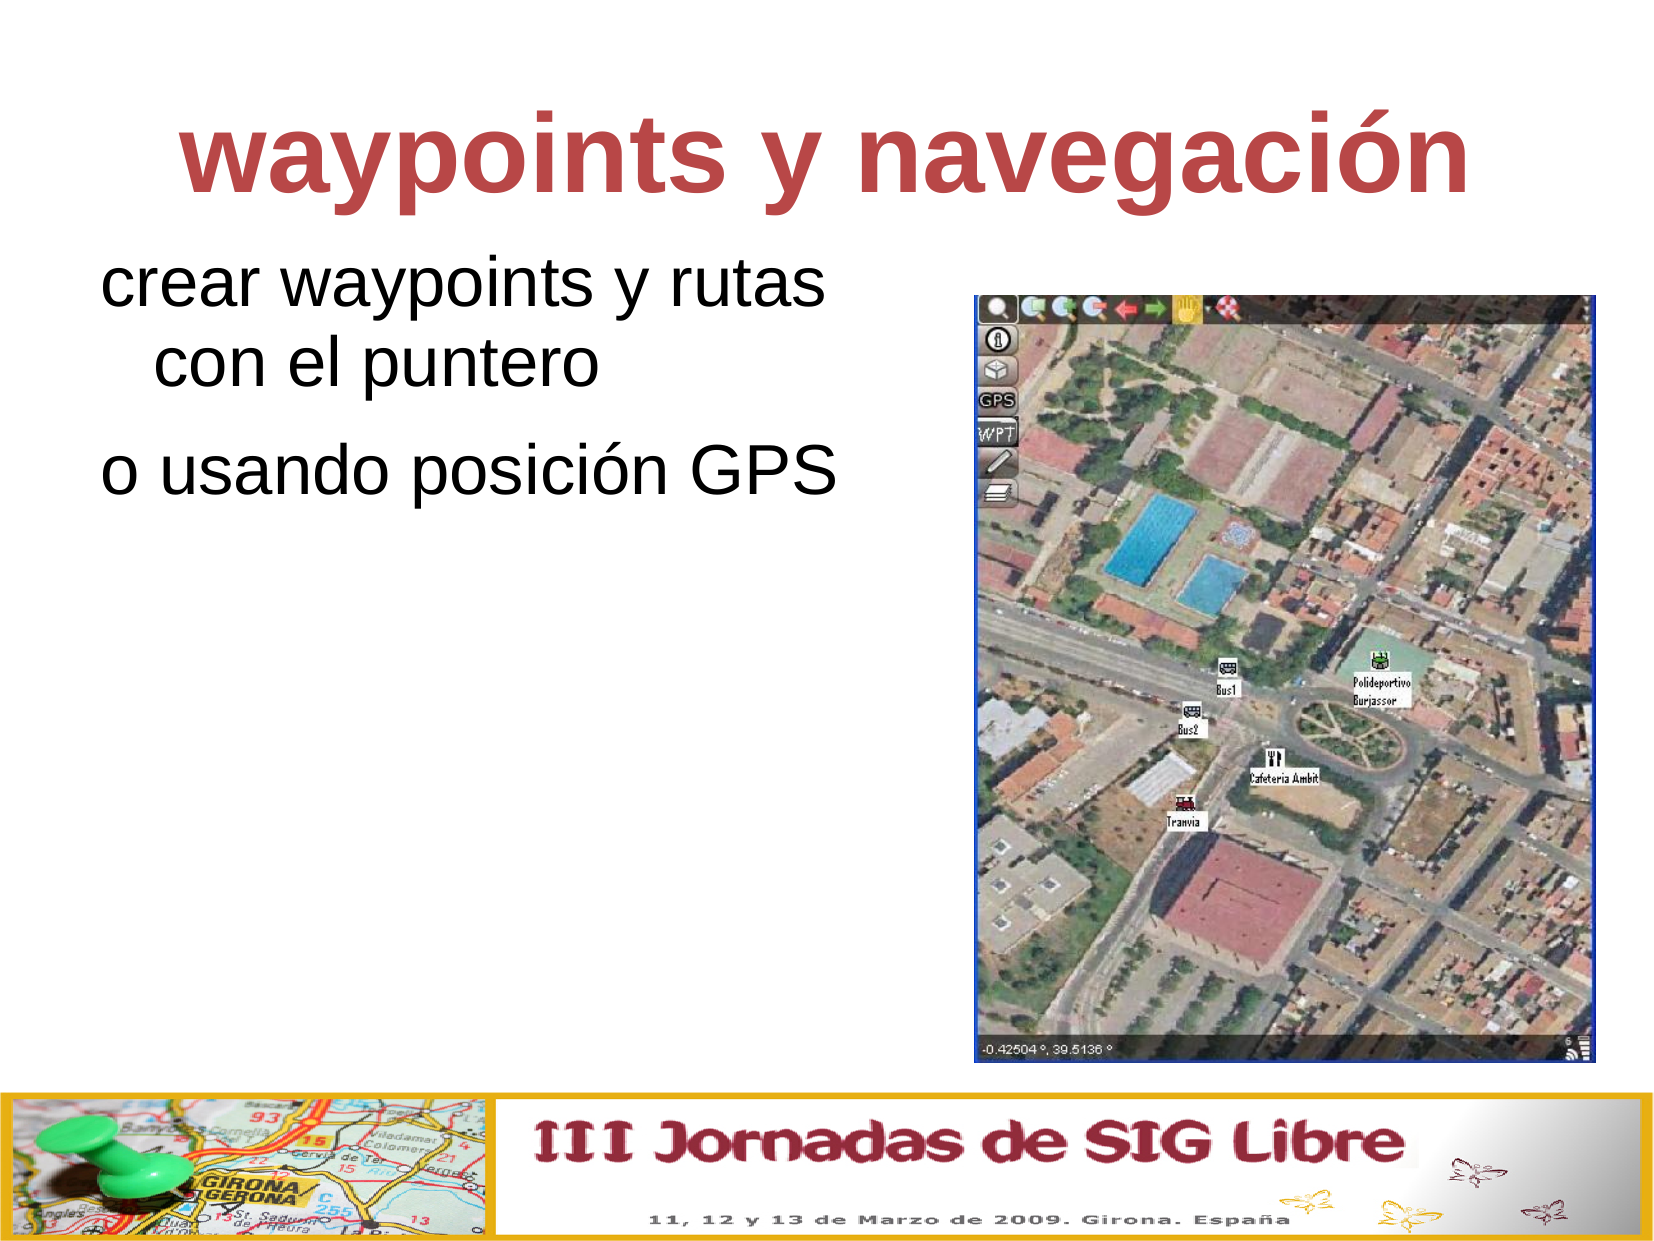

# waypoints y navegación
crear waypoints y rutas
con el puntero
o usando posición GPS